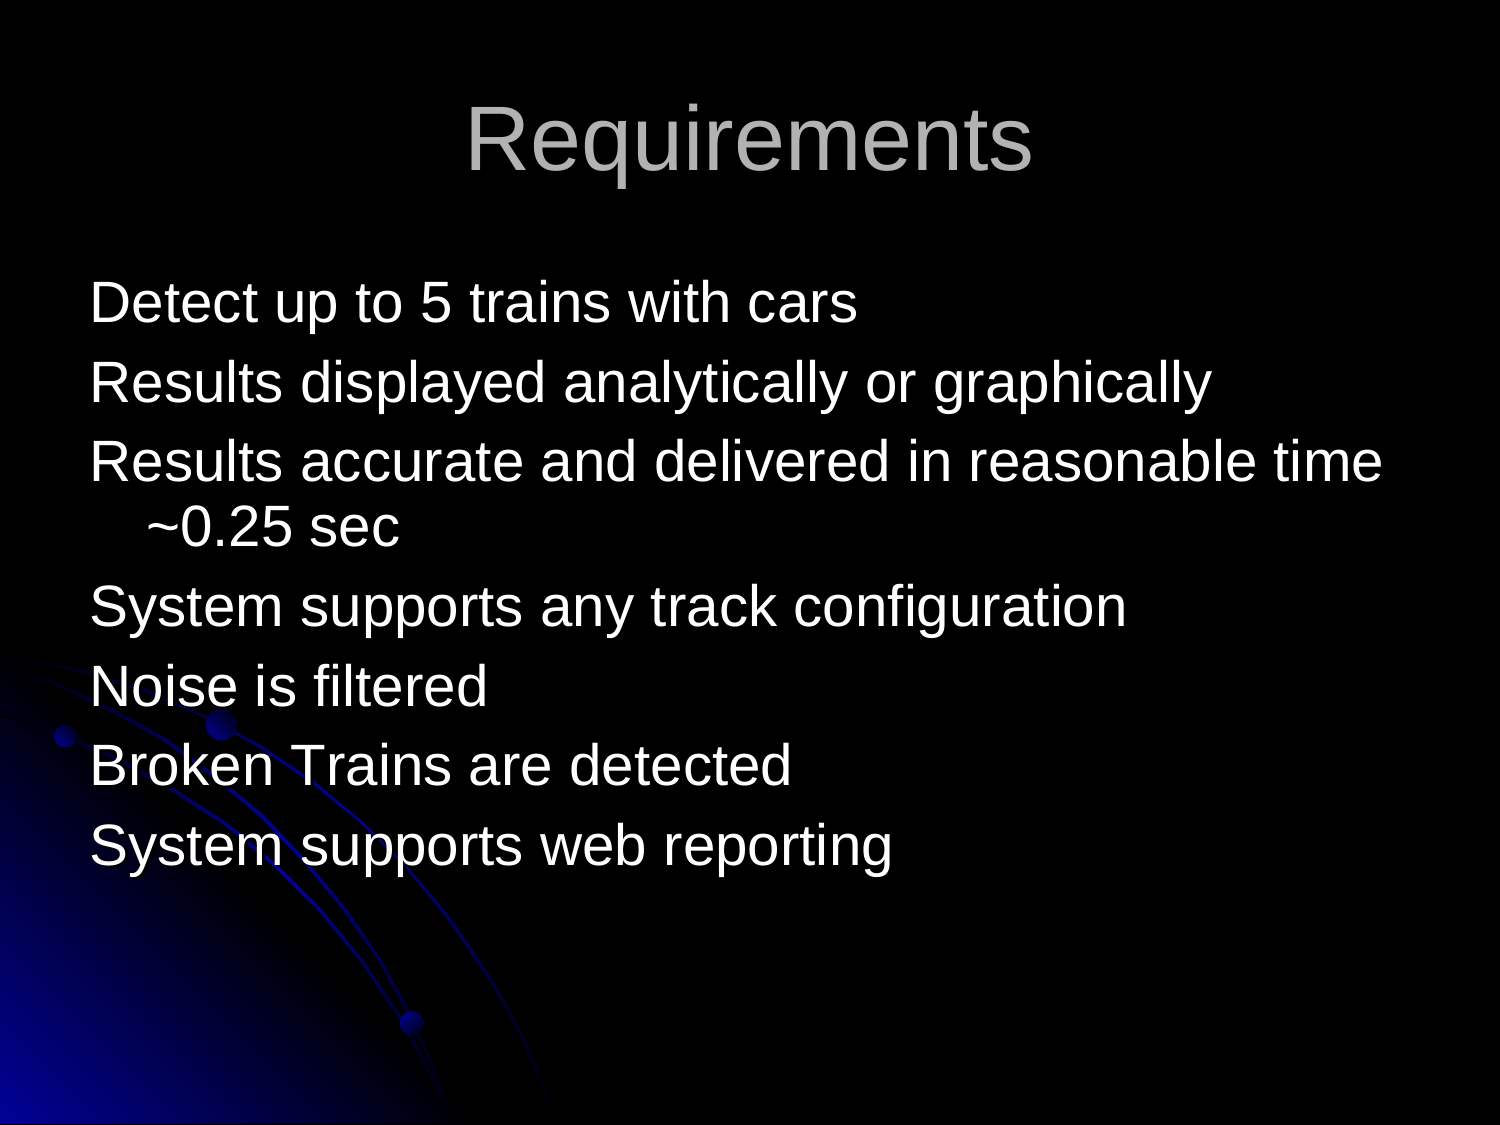

# Requirements
Detect up to 5 trains with cars
Results displayed analytically or graphically
Results accurate and delivered in reasonable time ~0.25 sec
System supports any track configuration
Noise is filtered
Broken Trains are detected
System supports web reporting